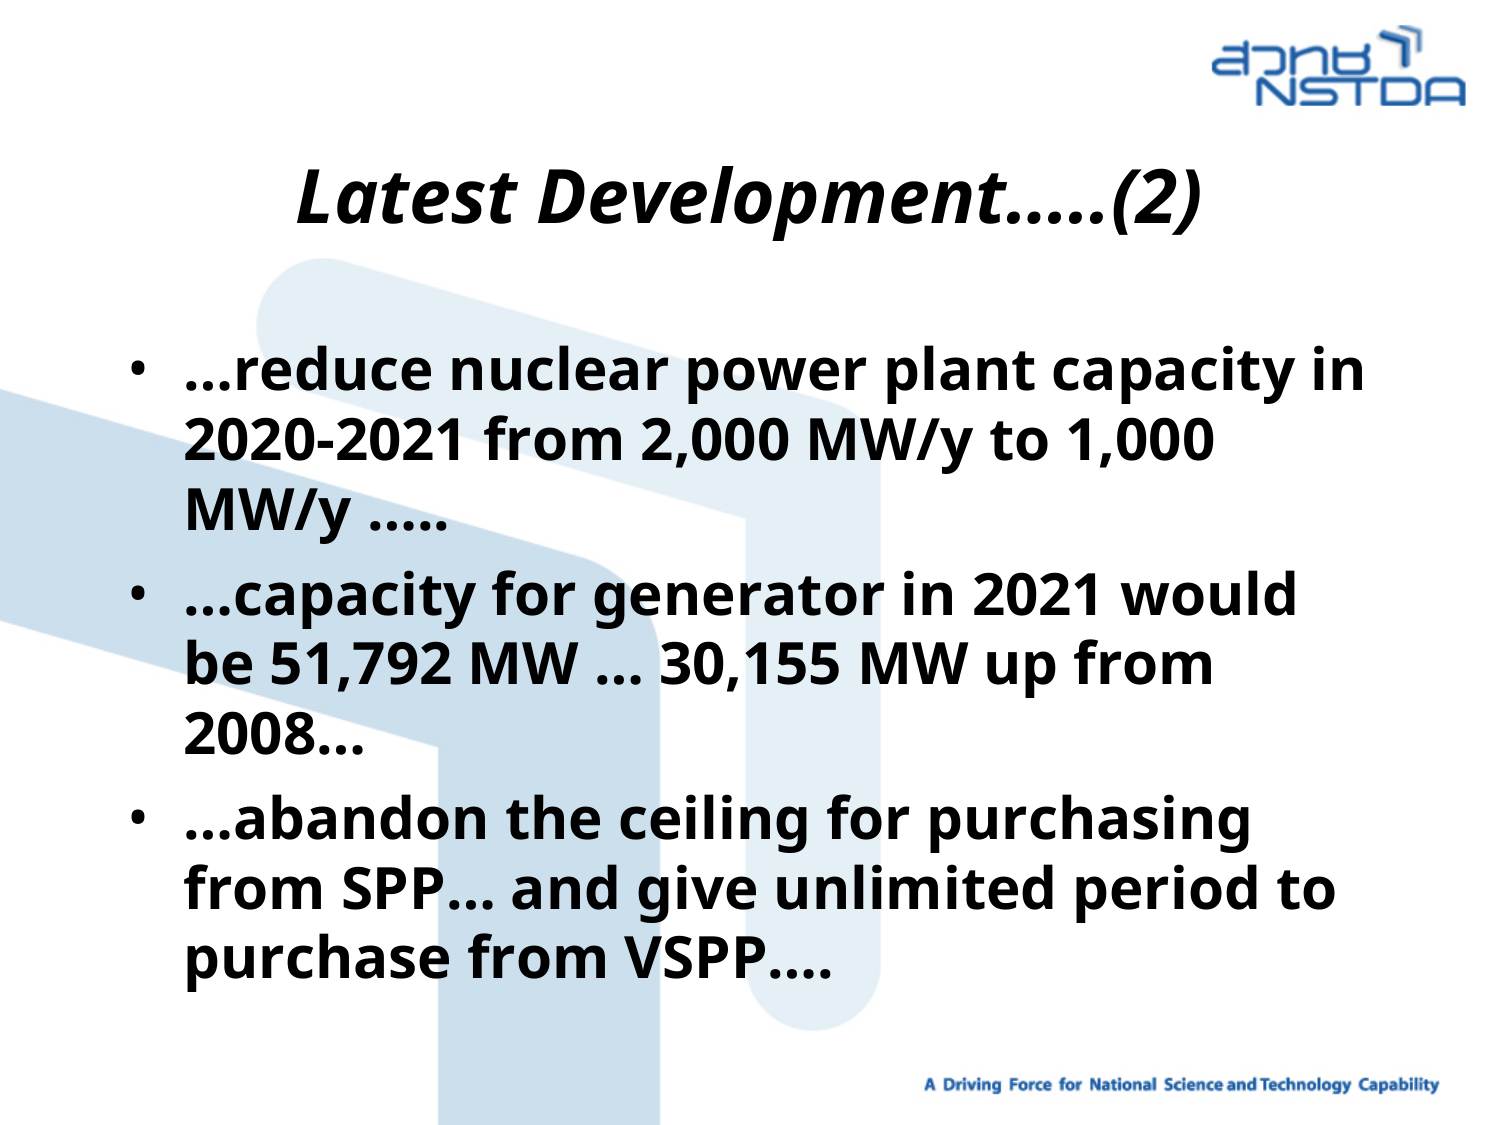

# Latest Development…..(2)
…reduce nuclear power plant capacity in 2020-2021 from 2,000 MW/y to 1,000 MW/y …..
…capacity for generator in 2021 would be 51,792 MW … 30,155 MW up from 2008…
…abandon the ceiling for purchasing from SPP… and give unlimited period to purchase from VSPP….